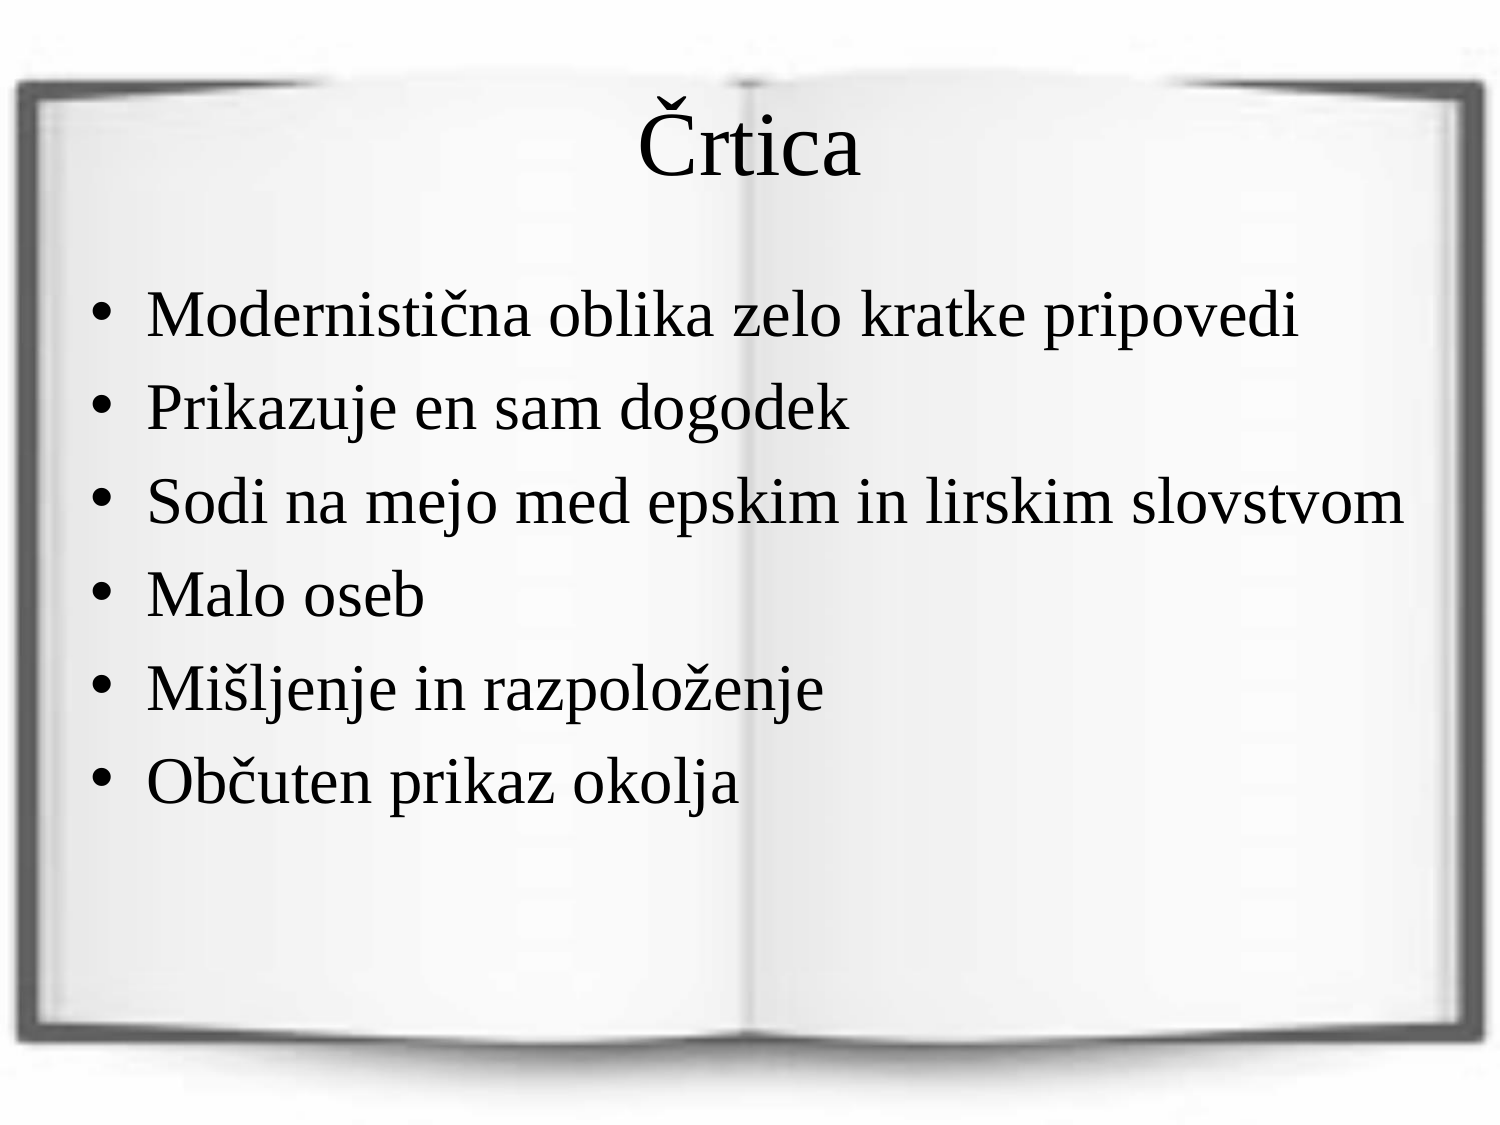

# Črtica
Modernistična oblika zelo kratke pripovedi
Prikazuje en sam dogodek
Sodi na mejo med epskim in lirskim slovstvom
Malo oseb
Mišljenje in razpoloženje
Občuten prikaz okolja